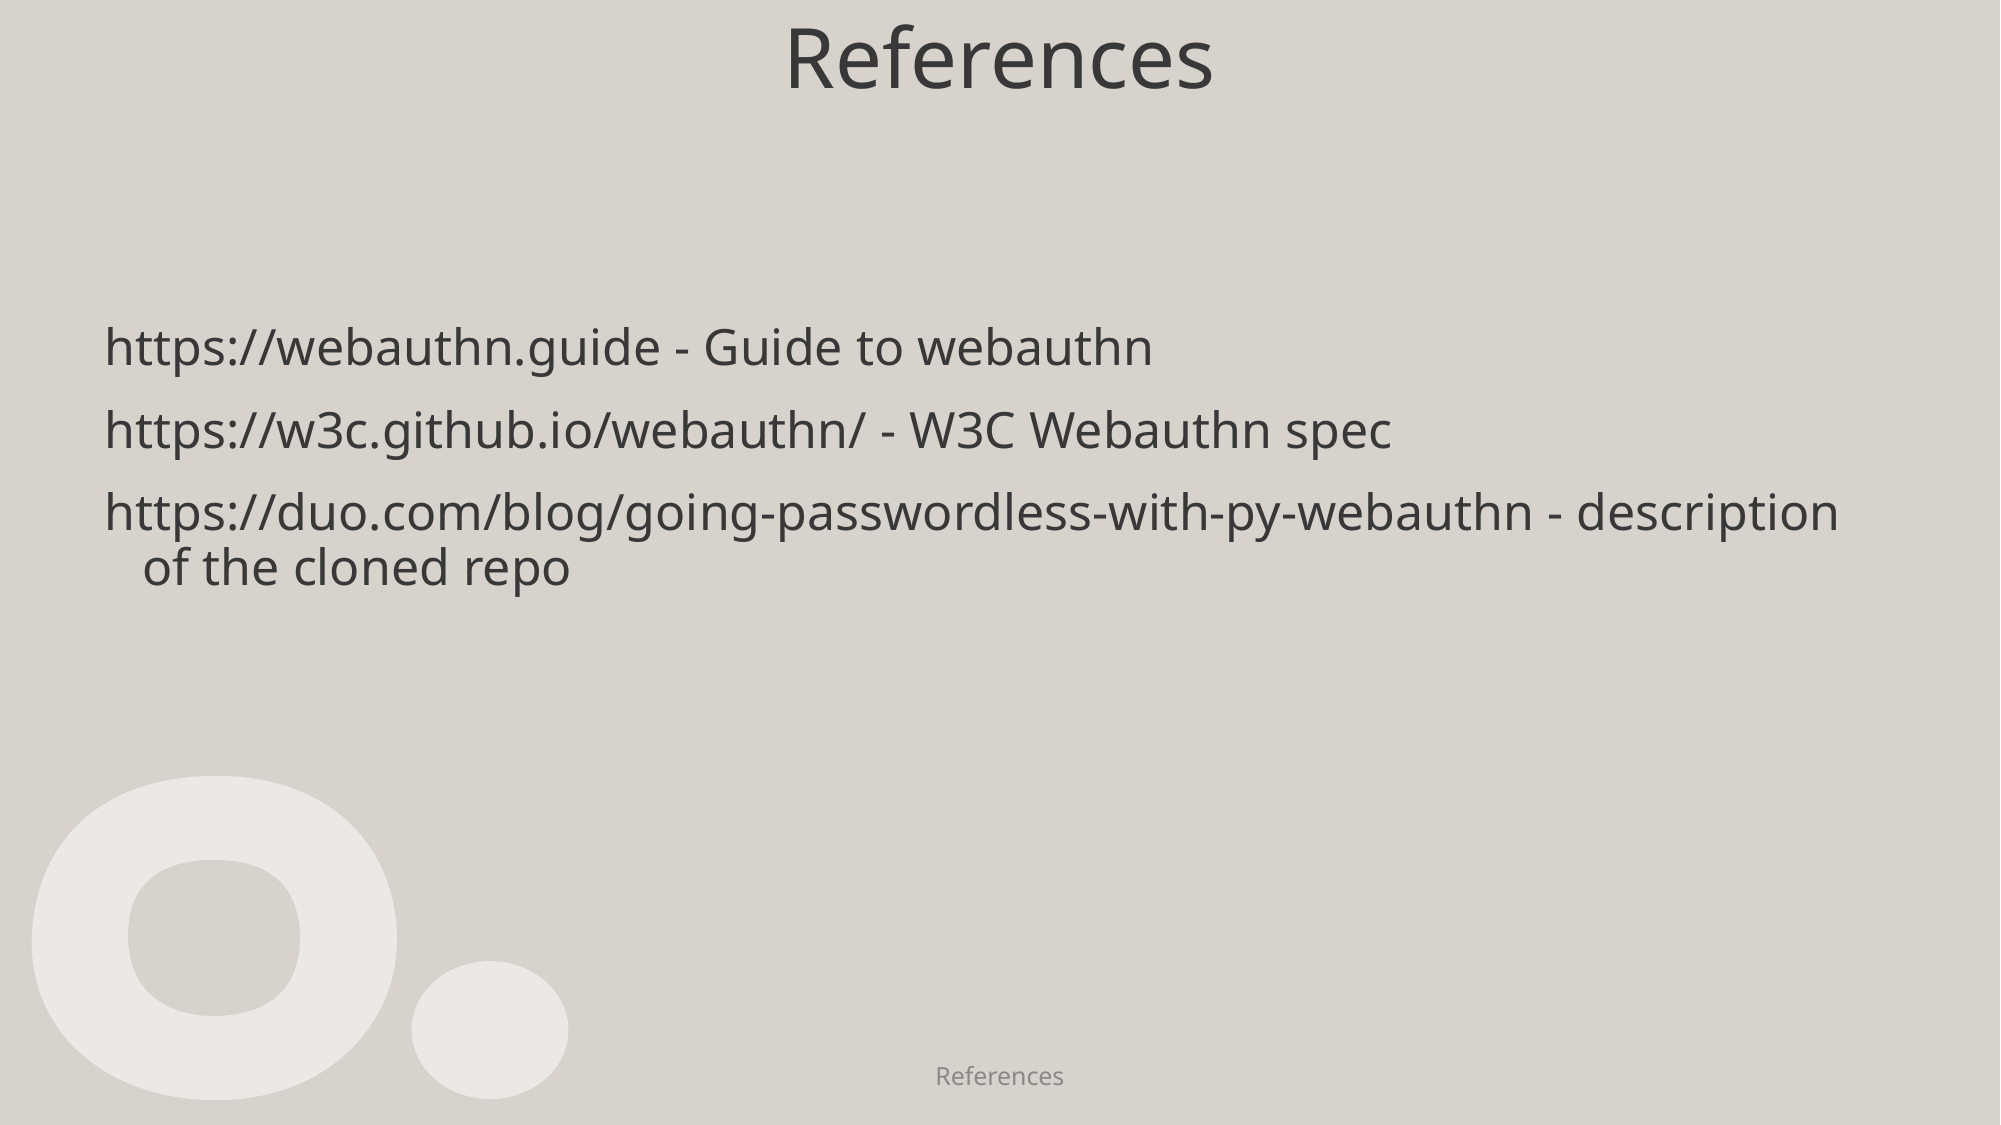

References
# https://webauthn.guide - Guide to webauthn
https://w3c.github.io/webauthn/ - W3C Webauthn spec
https://duo.com/blog/going-passwordless-with-py-webauthn - description of the cloned repo
References